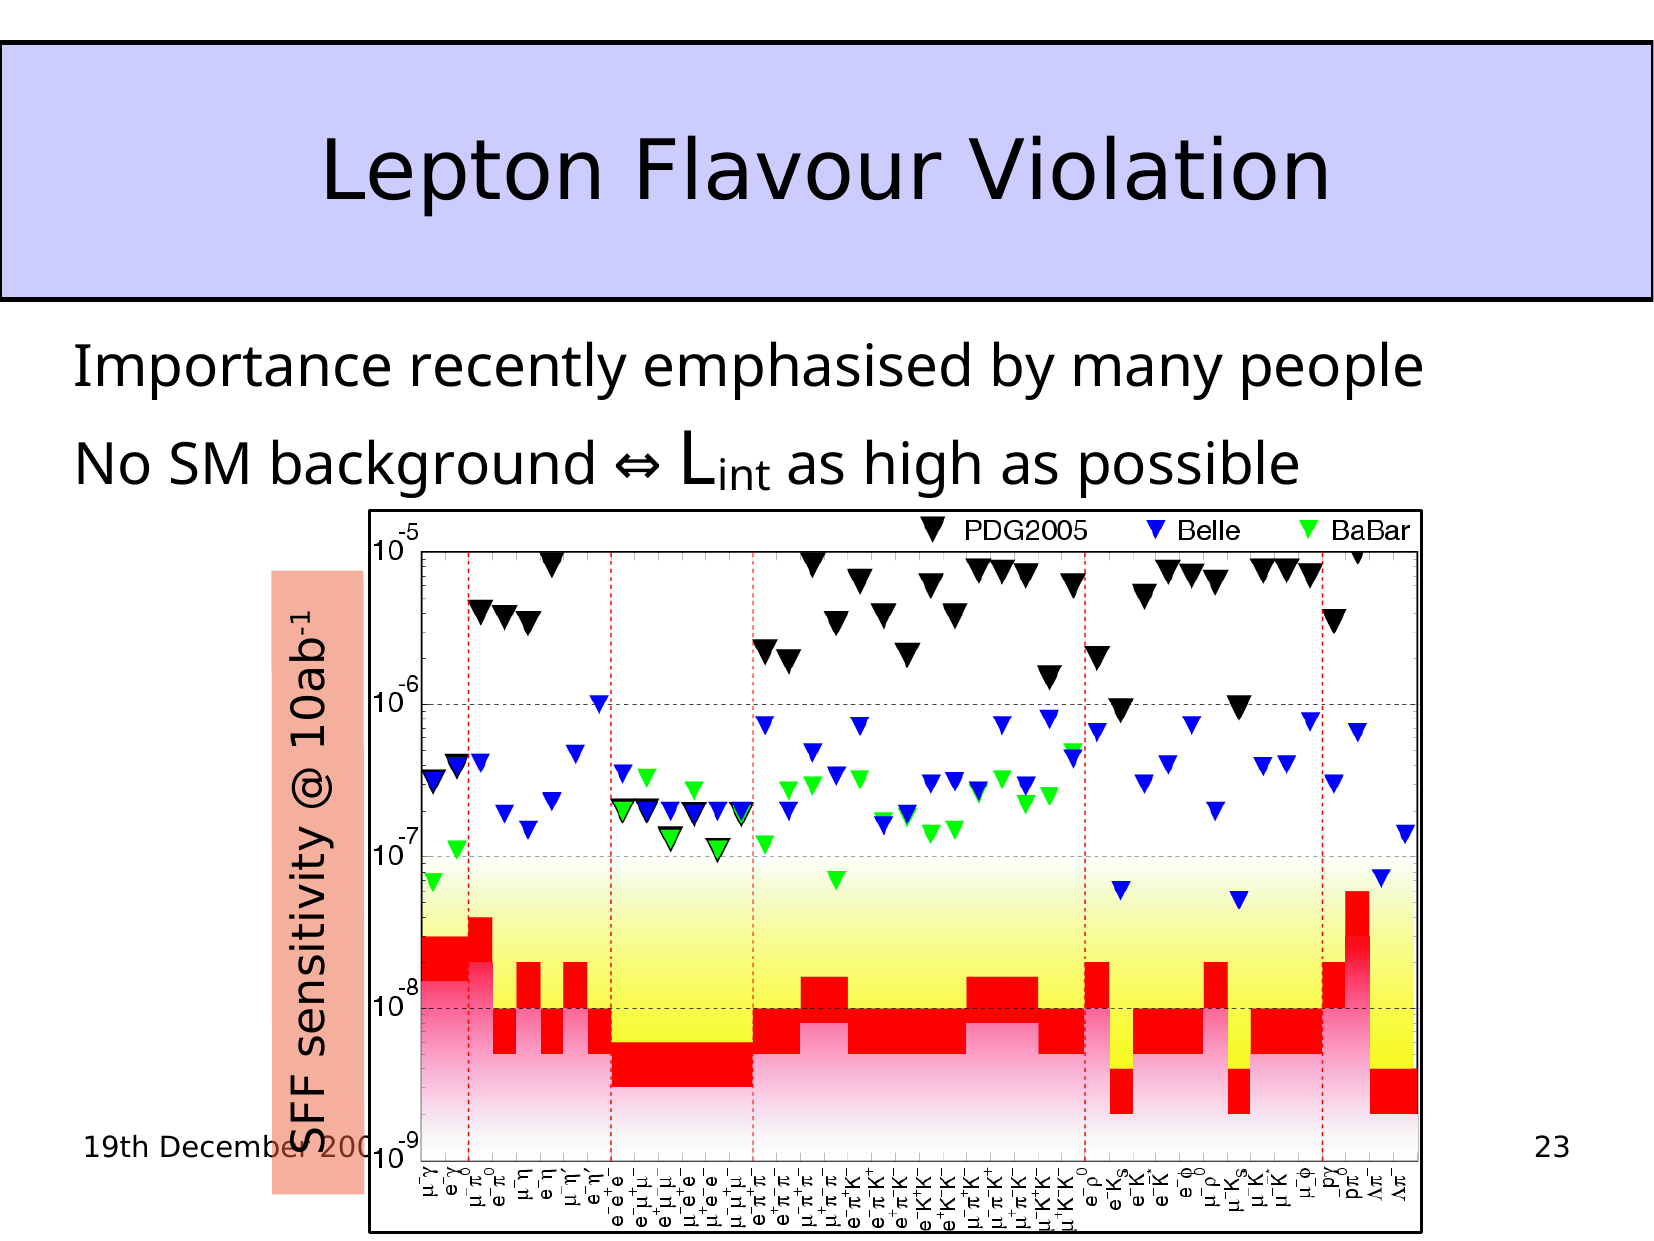

# Lepton Flavour Violation
Importance recently emphasised by many people
No SM background ⇔ Lint as high as possible
SFF sensitivity @ 10ab-1
19th December 2006
BNM2006 II
23